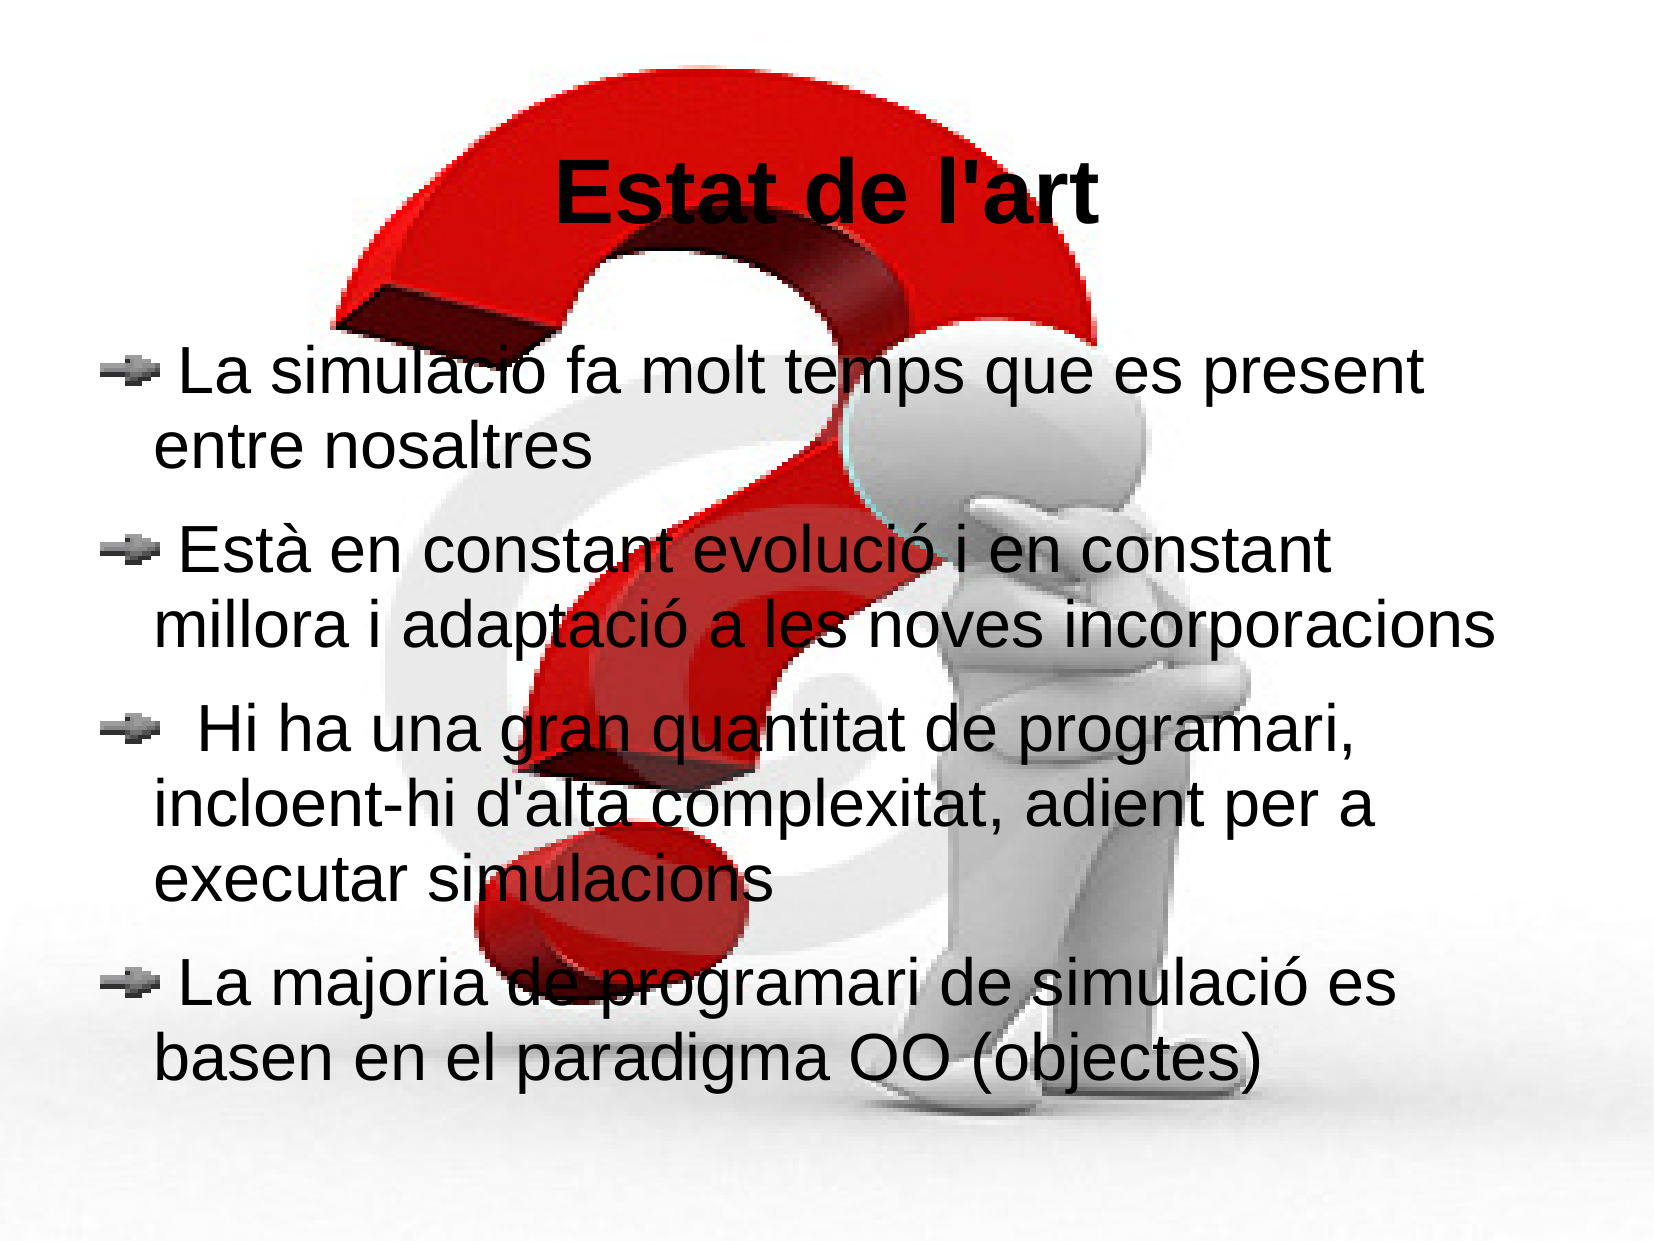

# Estat de l'art
 La simulació fa molt temps que es present entre nosaltres
 Està en constant evolució i en constant millora i adaptació a les noves incorporacions
 Hi ha una gran quantitat de programari, incloent-hi d'alta complexitat, adient per a executar simulacions
 La majoria de programari de simulació es basen en el paradigma OO (objectes)